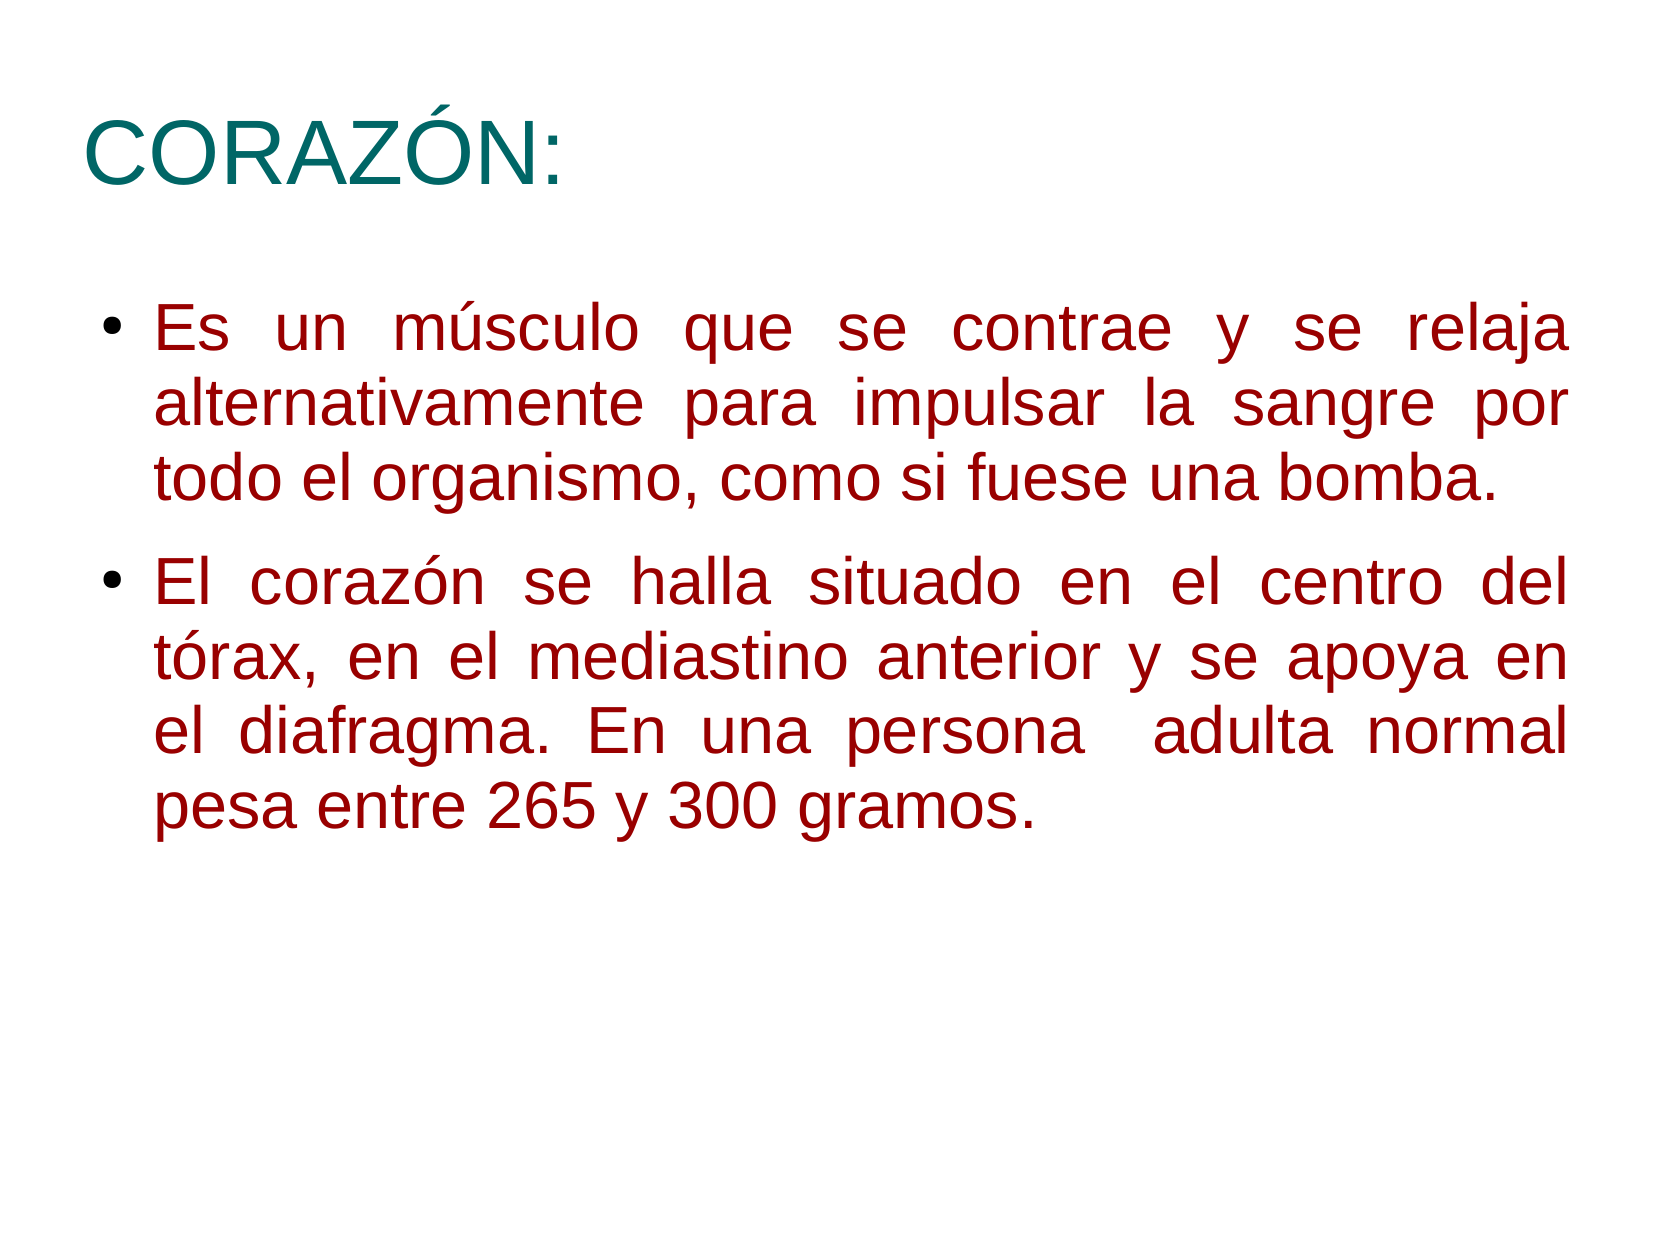

# CORAZÓN:
Es un músculo que se contrae y se relaja alternativamente para impulsar la sangre por todo el organismo, como si fuese una bomba.
El corazón se halla situado en el centro del tórax, en el mediastino anterior y se apoya en el diafragma. En una persona adulta normal pesa entre 265 y 300 gramos.